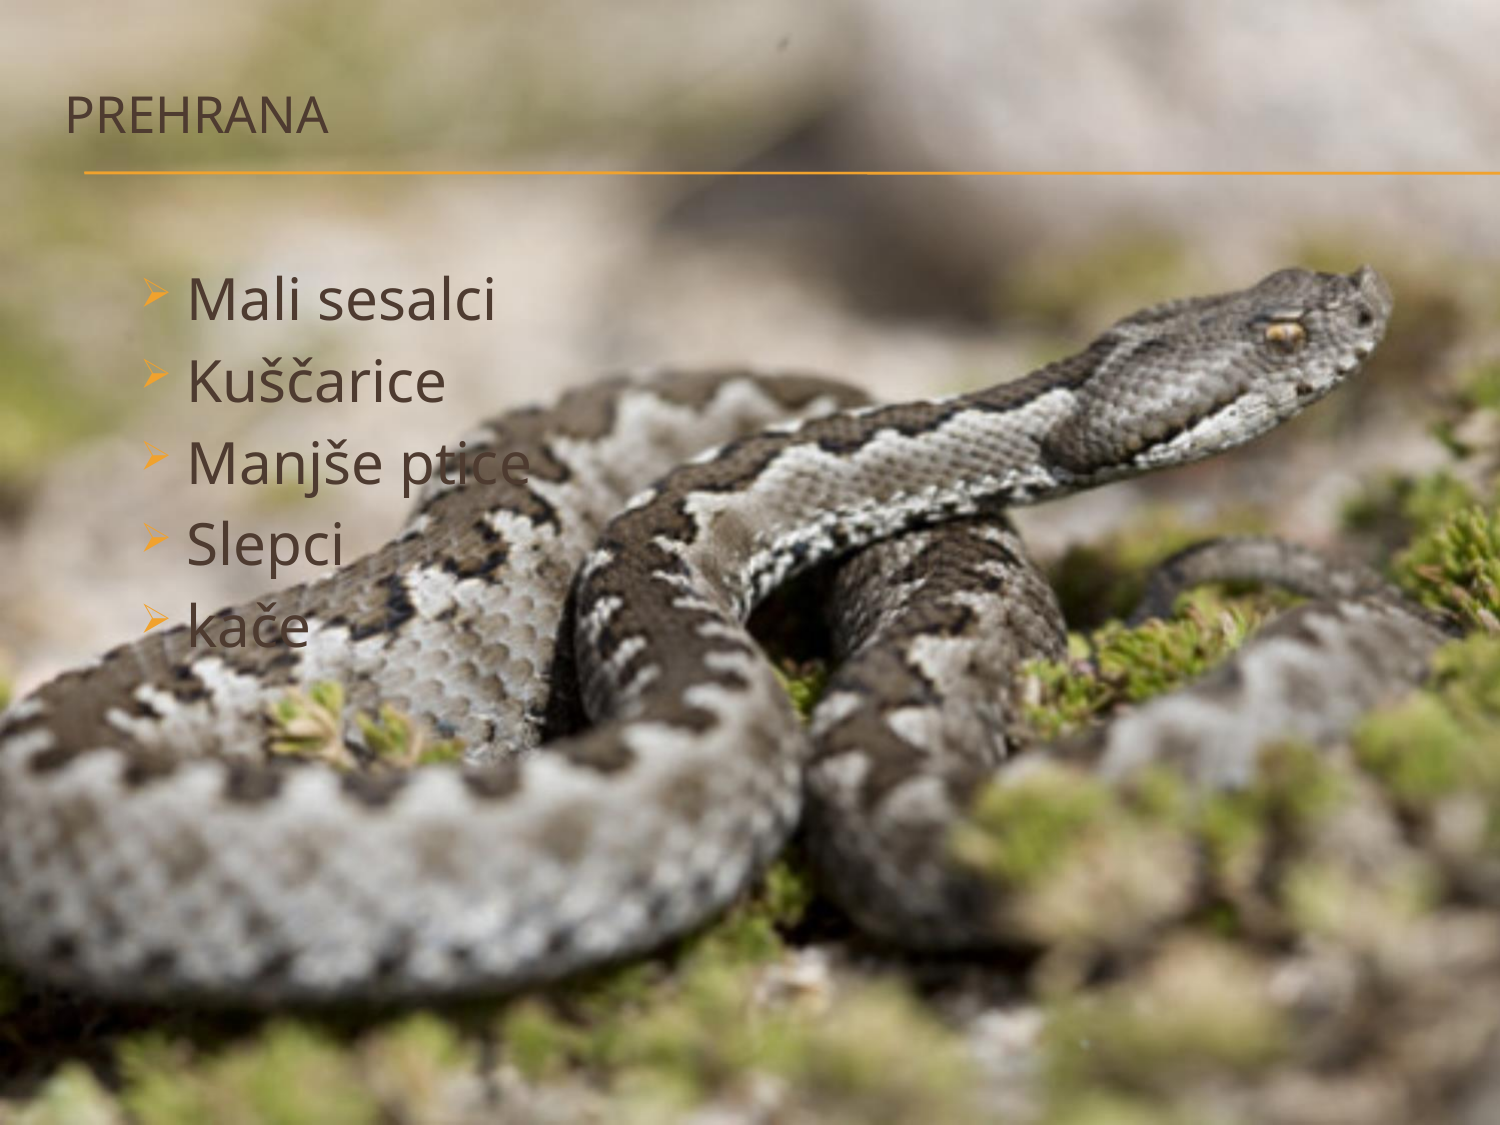

# PrehraNA
Mali sesalci
Kuščarice
Manjše ptice
Slepci
kače